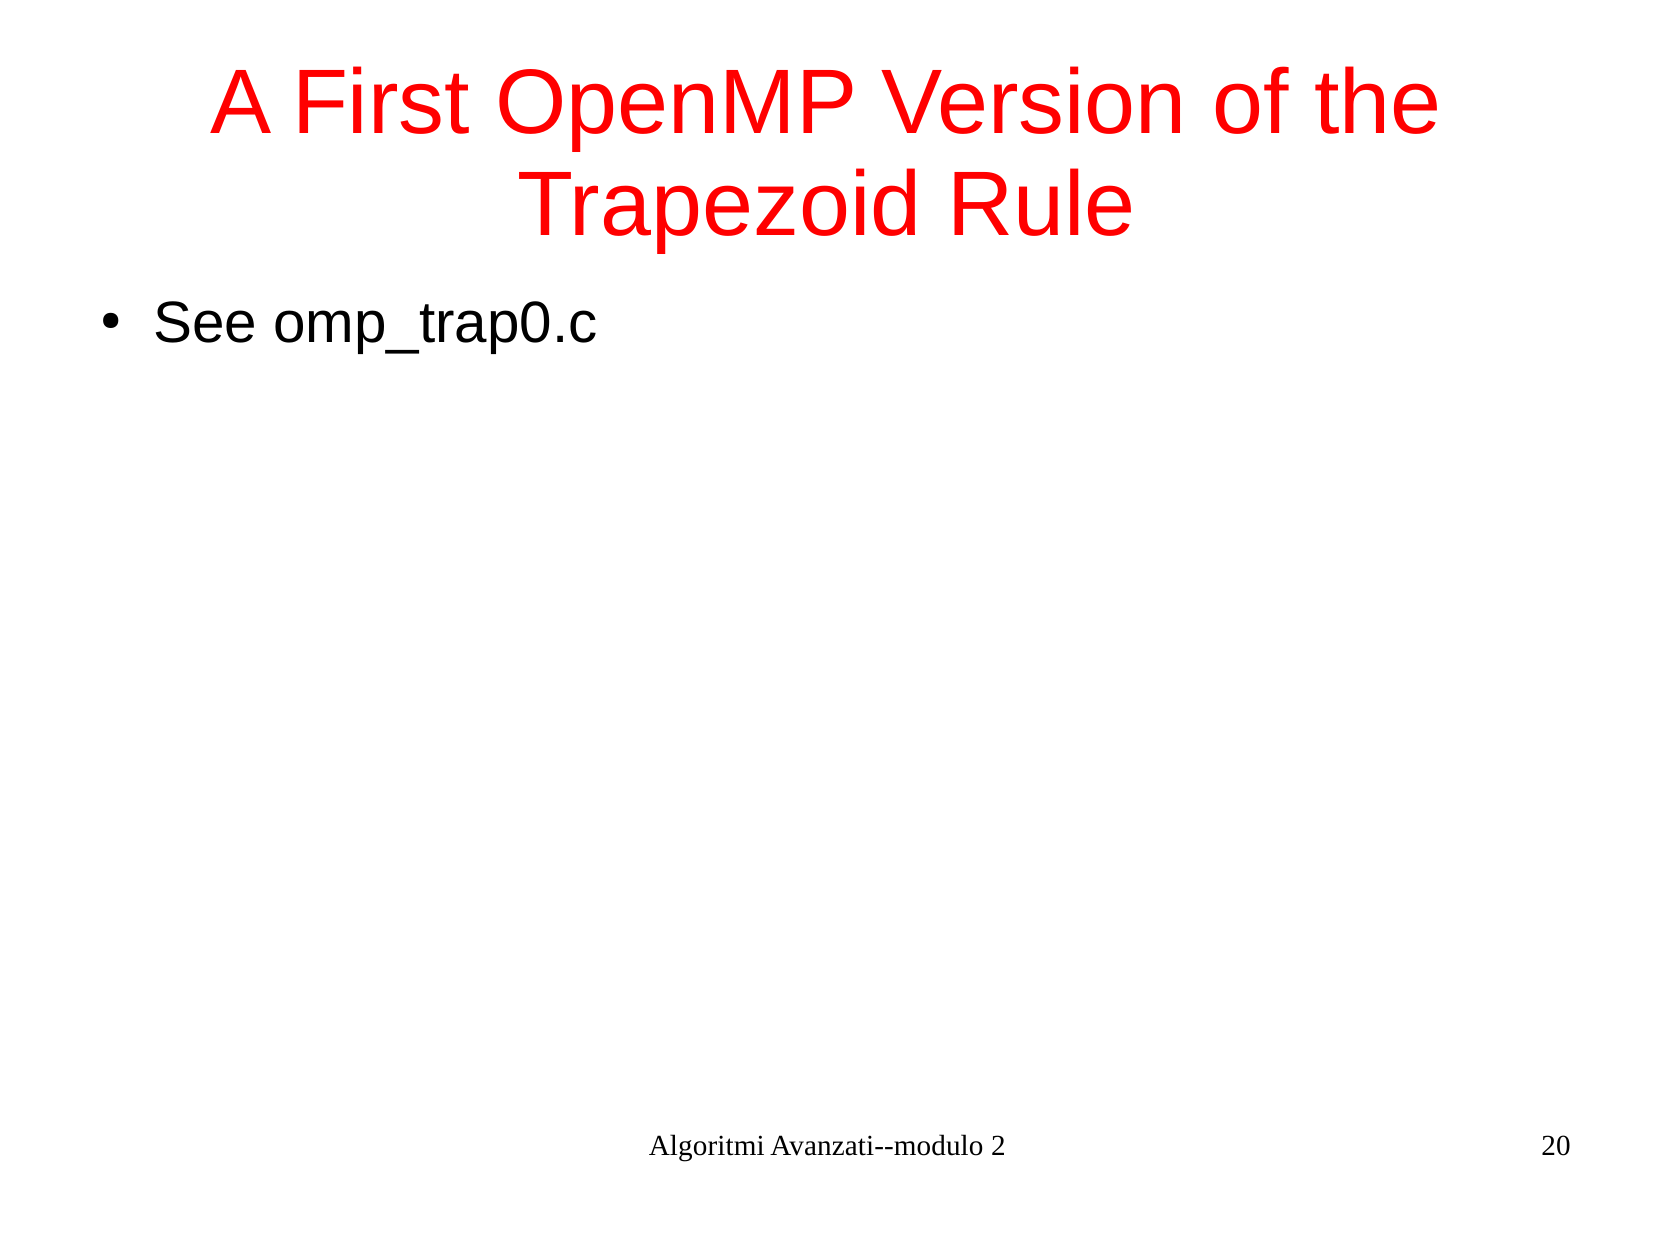

# A First OpenMP Version of the Trapezoid Rule
See omp_trap0.c
Algoritmi Avanzati--modulo 2
20